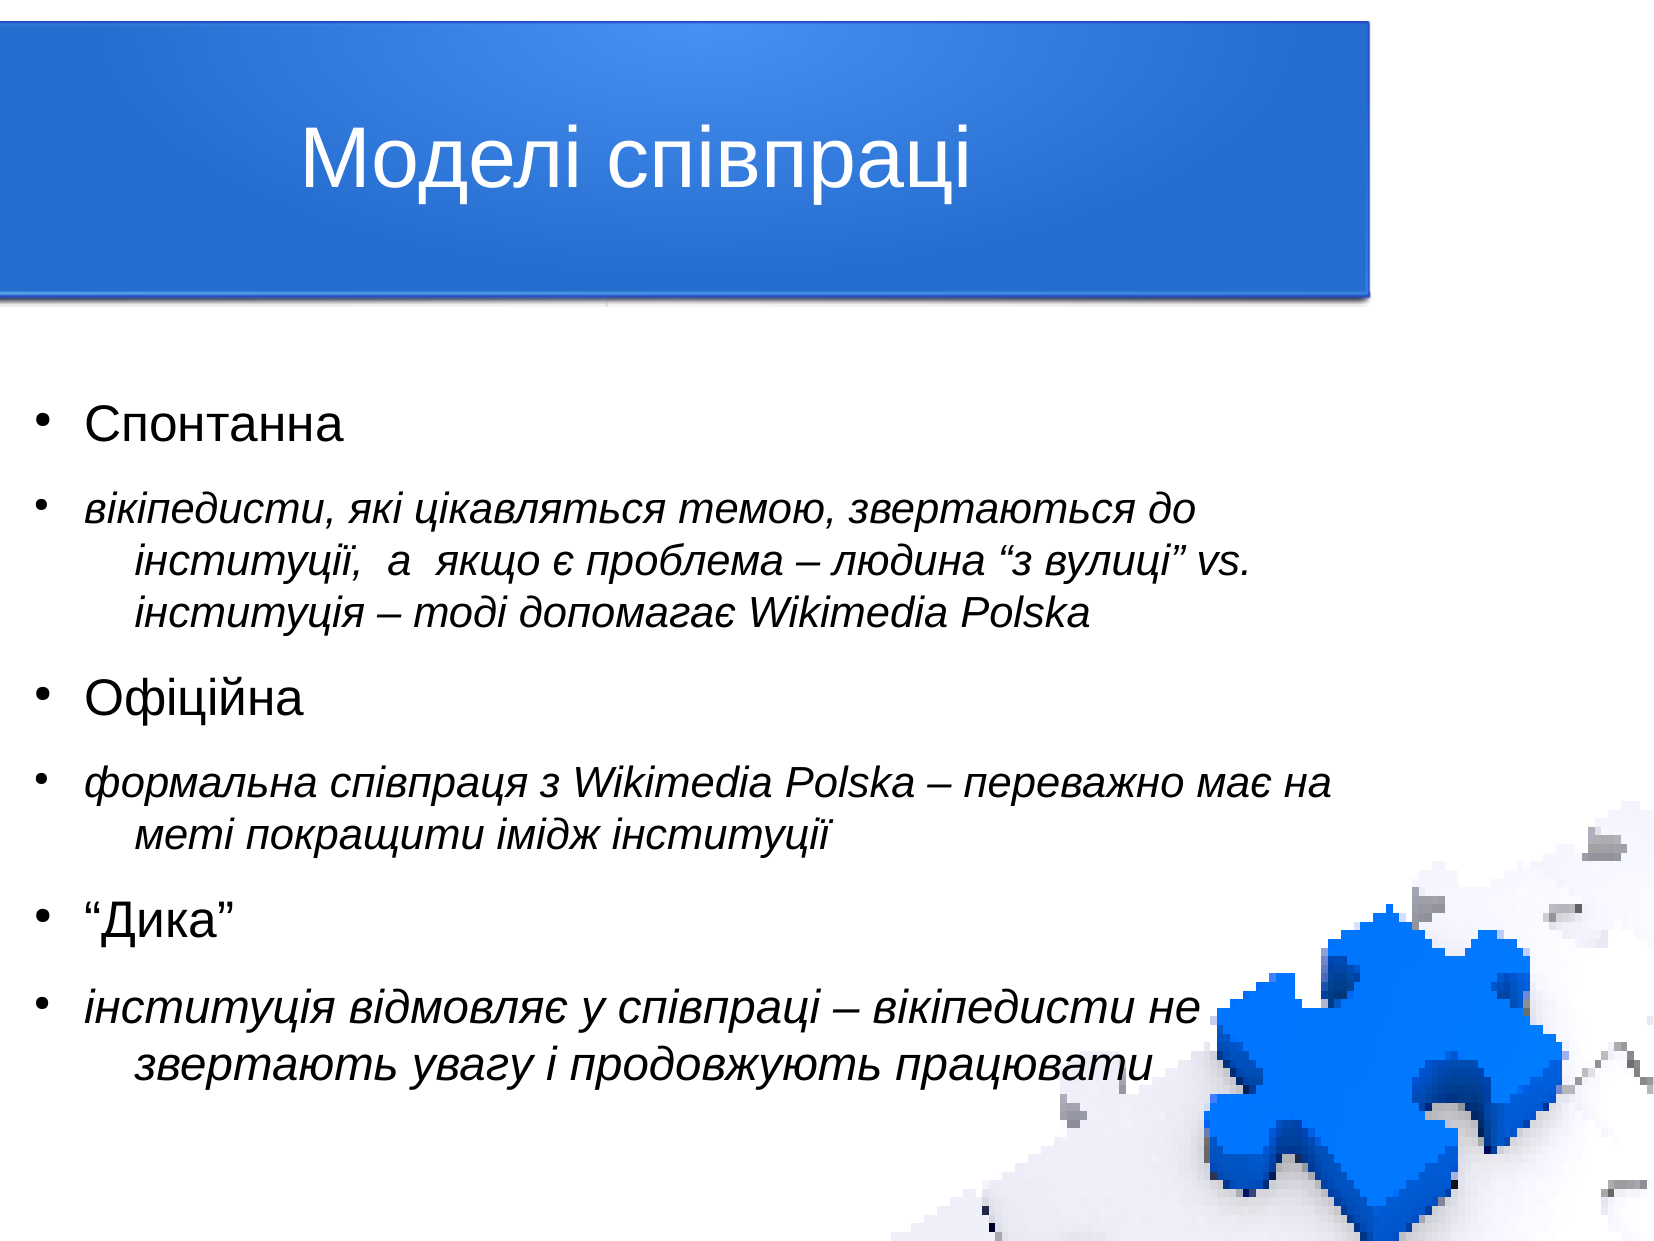

Моделі співпраці
# Спонтанна
вікіпедисти, які цікавляться темою, звертаються до інституції, а якщо є проблема – людина “з вулиці” vs. інституція – тоді допомагає Wikimedia Polska
Офіційна
формальна співпраця з Wikimedia Polska – переважно має на меті покращити імідж інституції
“Дика”
інституція відмовляє у співпраці – вікіпедисти не звертають увагу і продовжують працювати